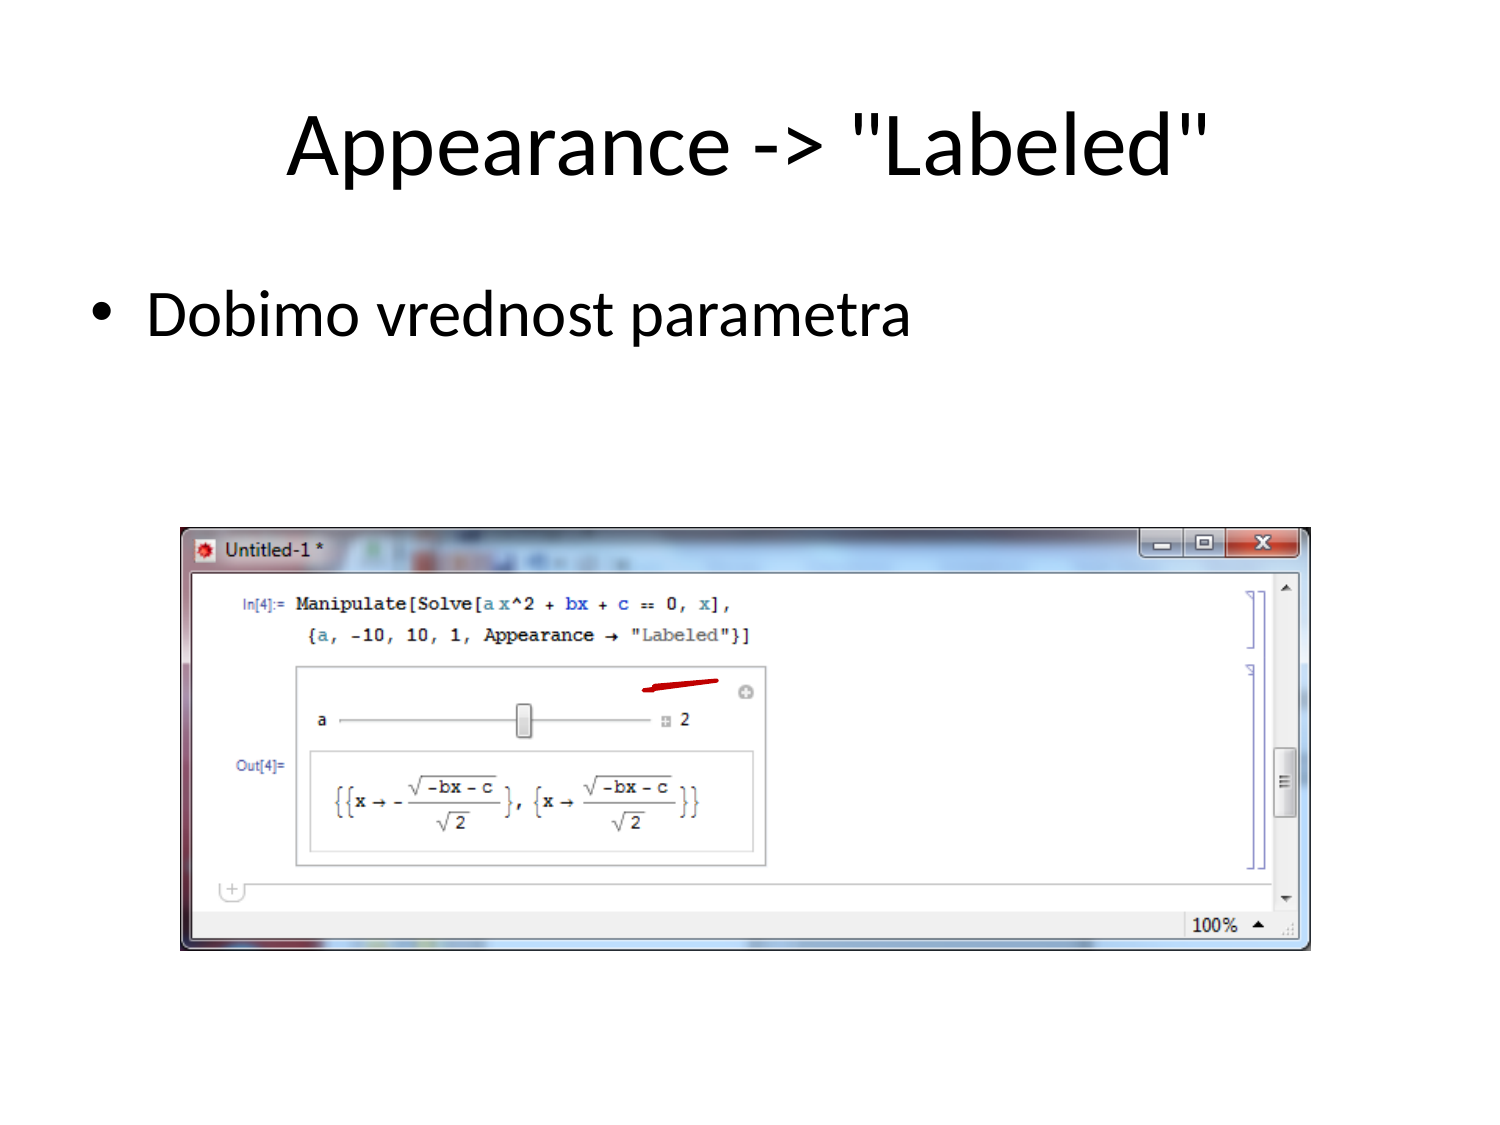

# Appearance -> "Labeled"
Dobimo vrednost parametra